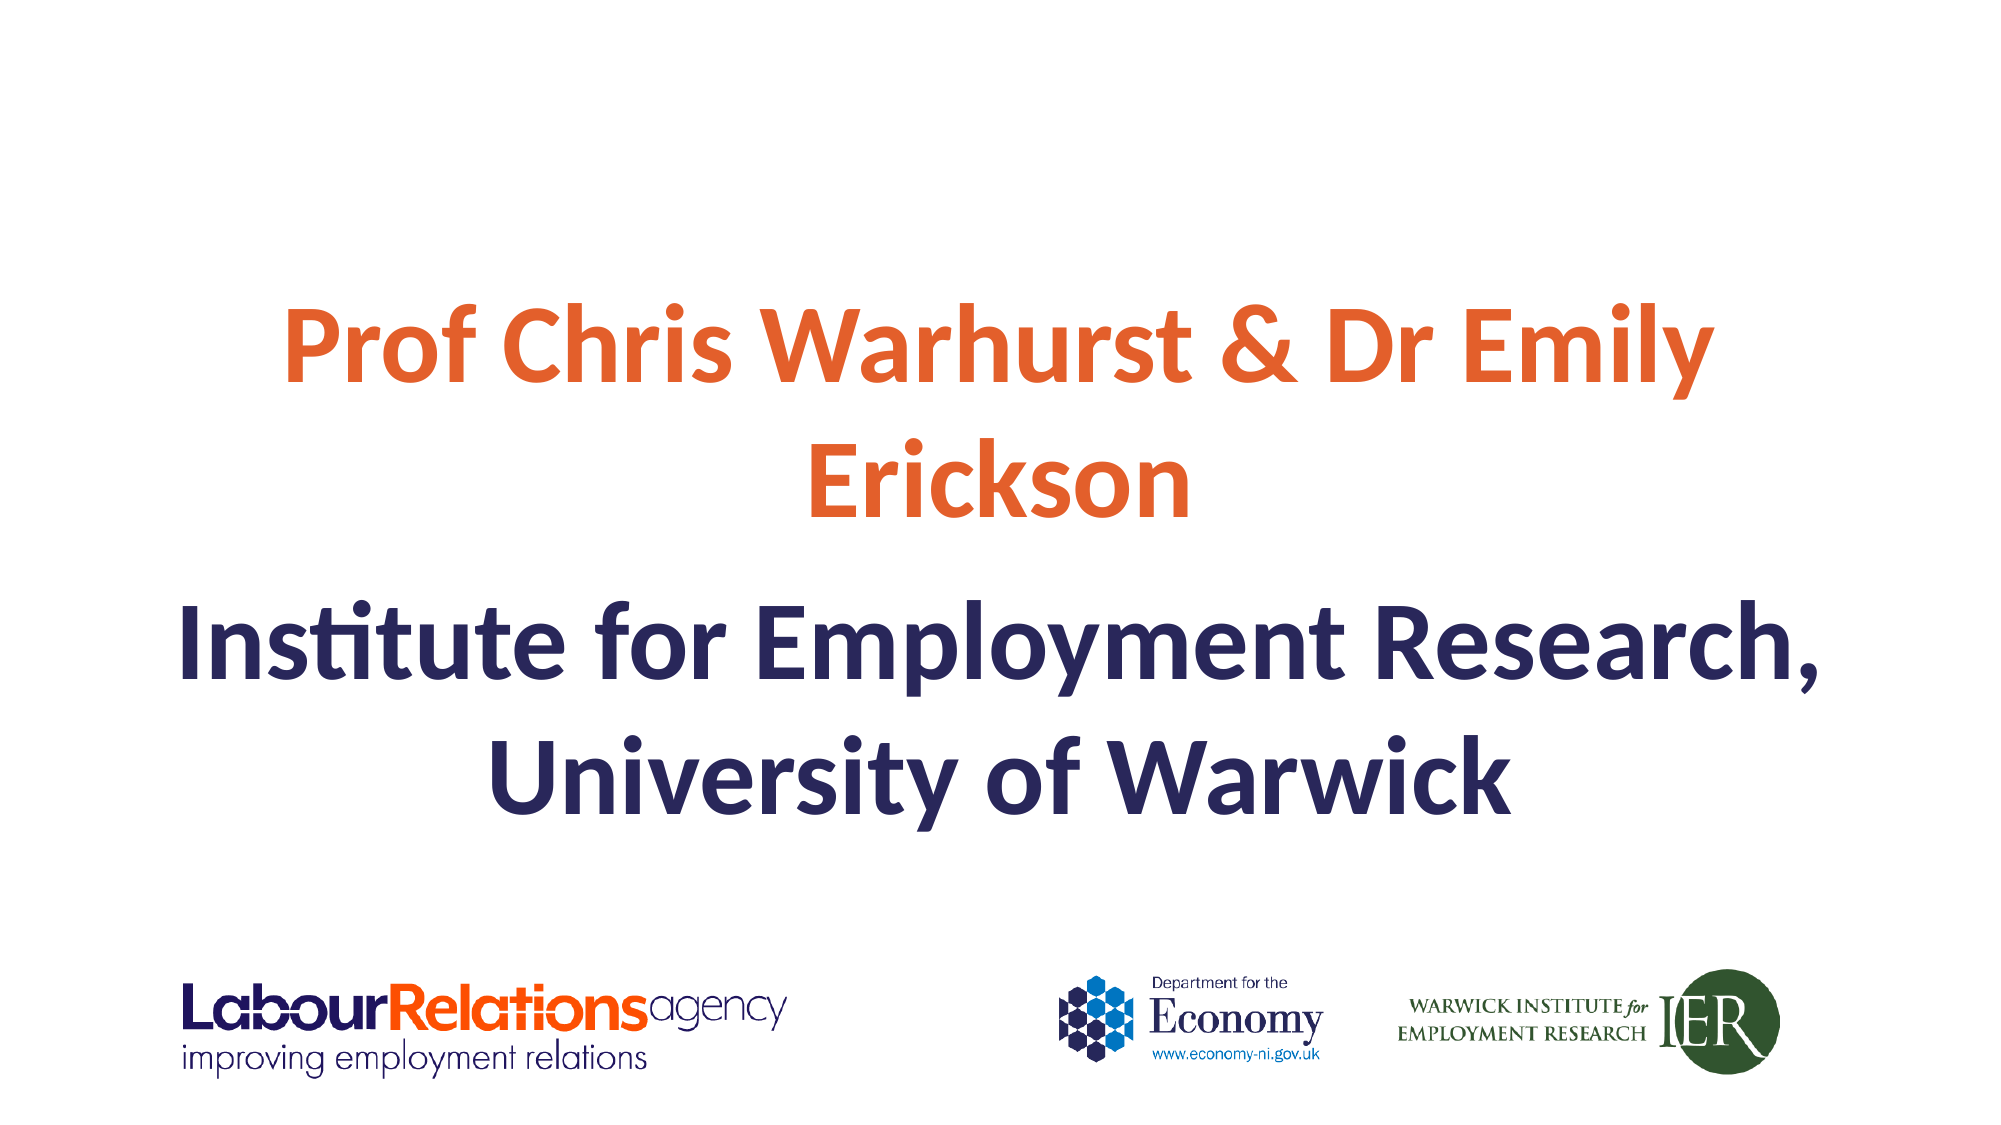

#
Prof Chris Warhurst & Dr Emily Erickson
Institute for Employment Research, University of Warwick